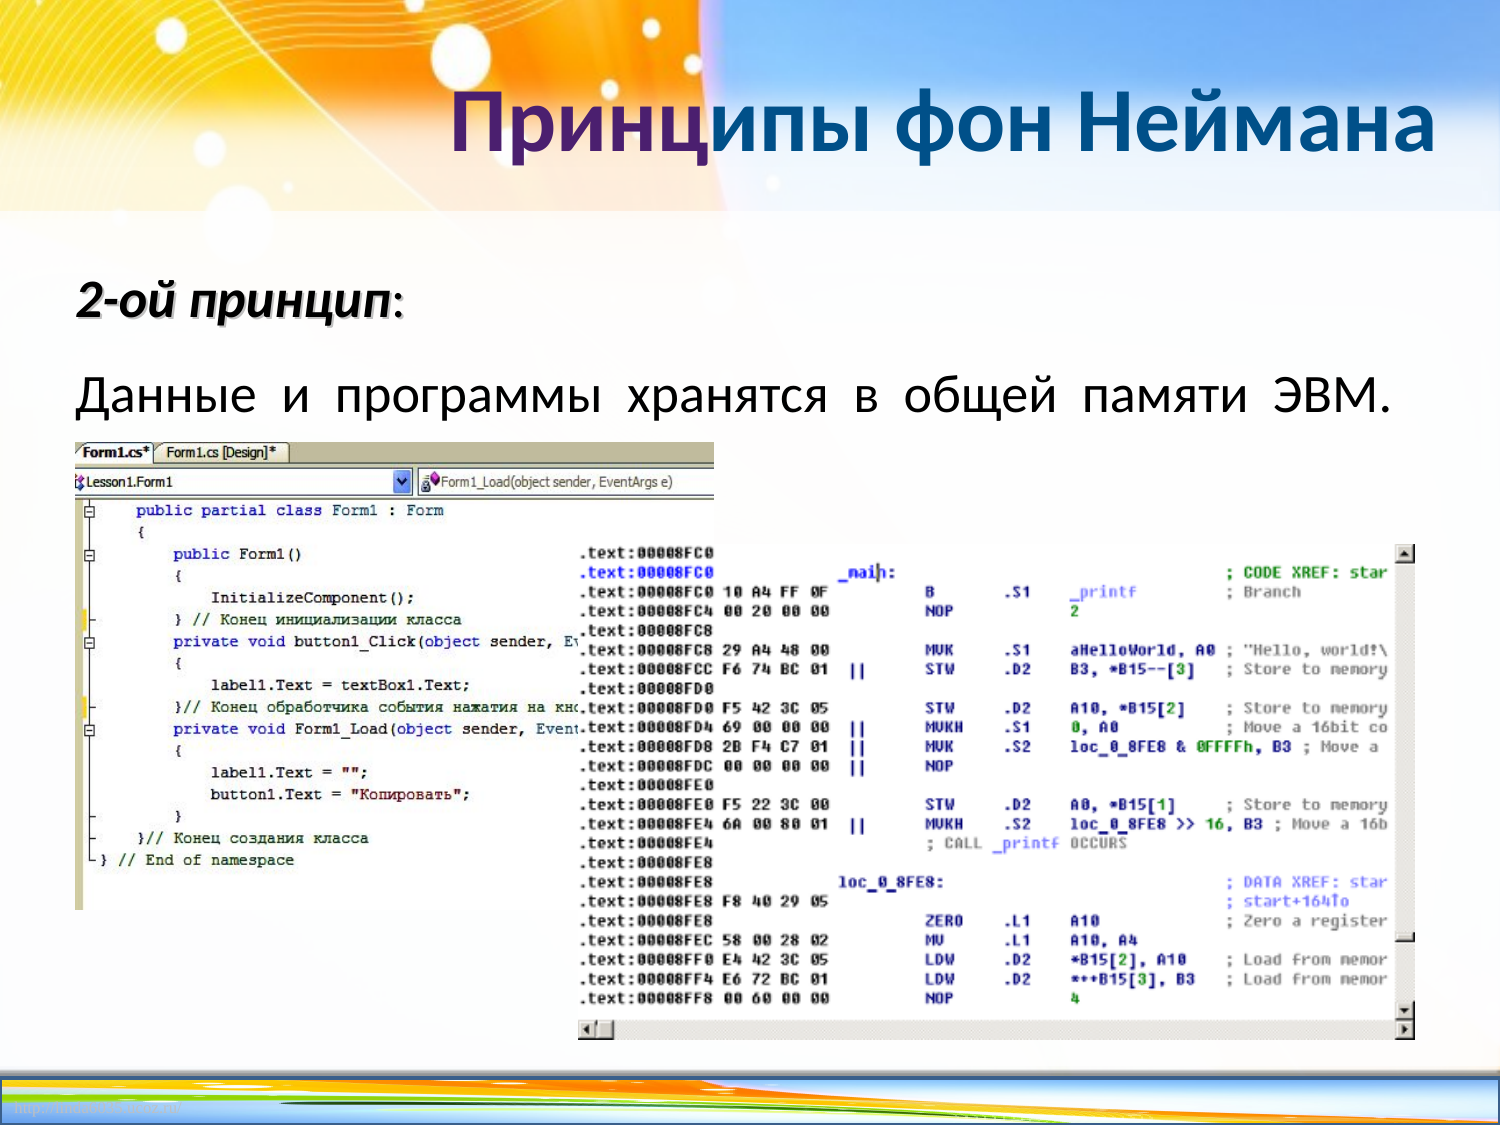

Принципы фон Неймана
# 2-ой принцип:
Данные и программы хранятся в общей памяти ЭВМ.